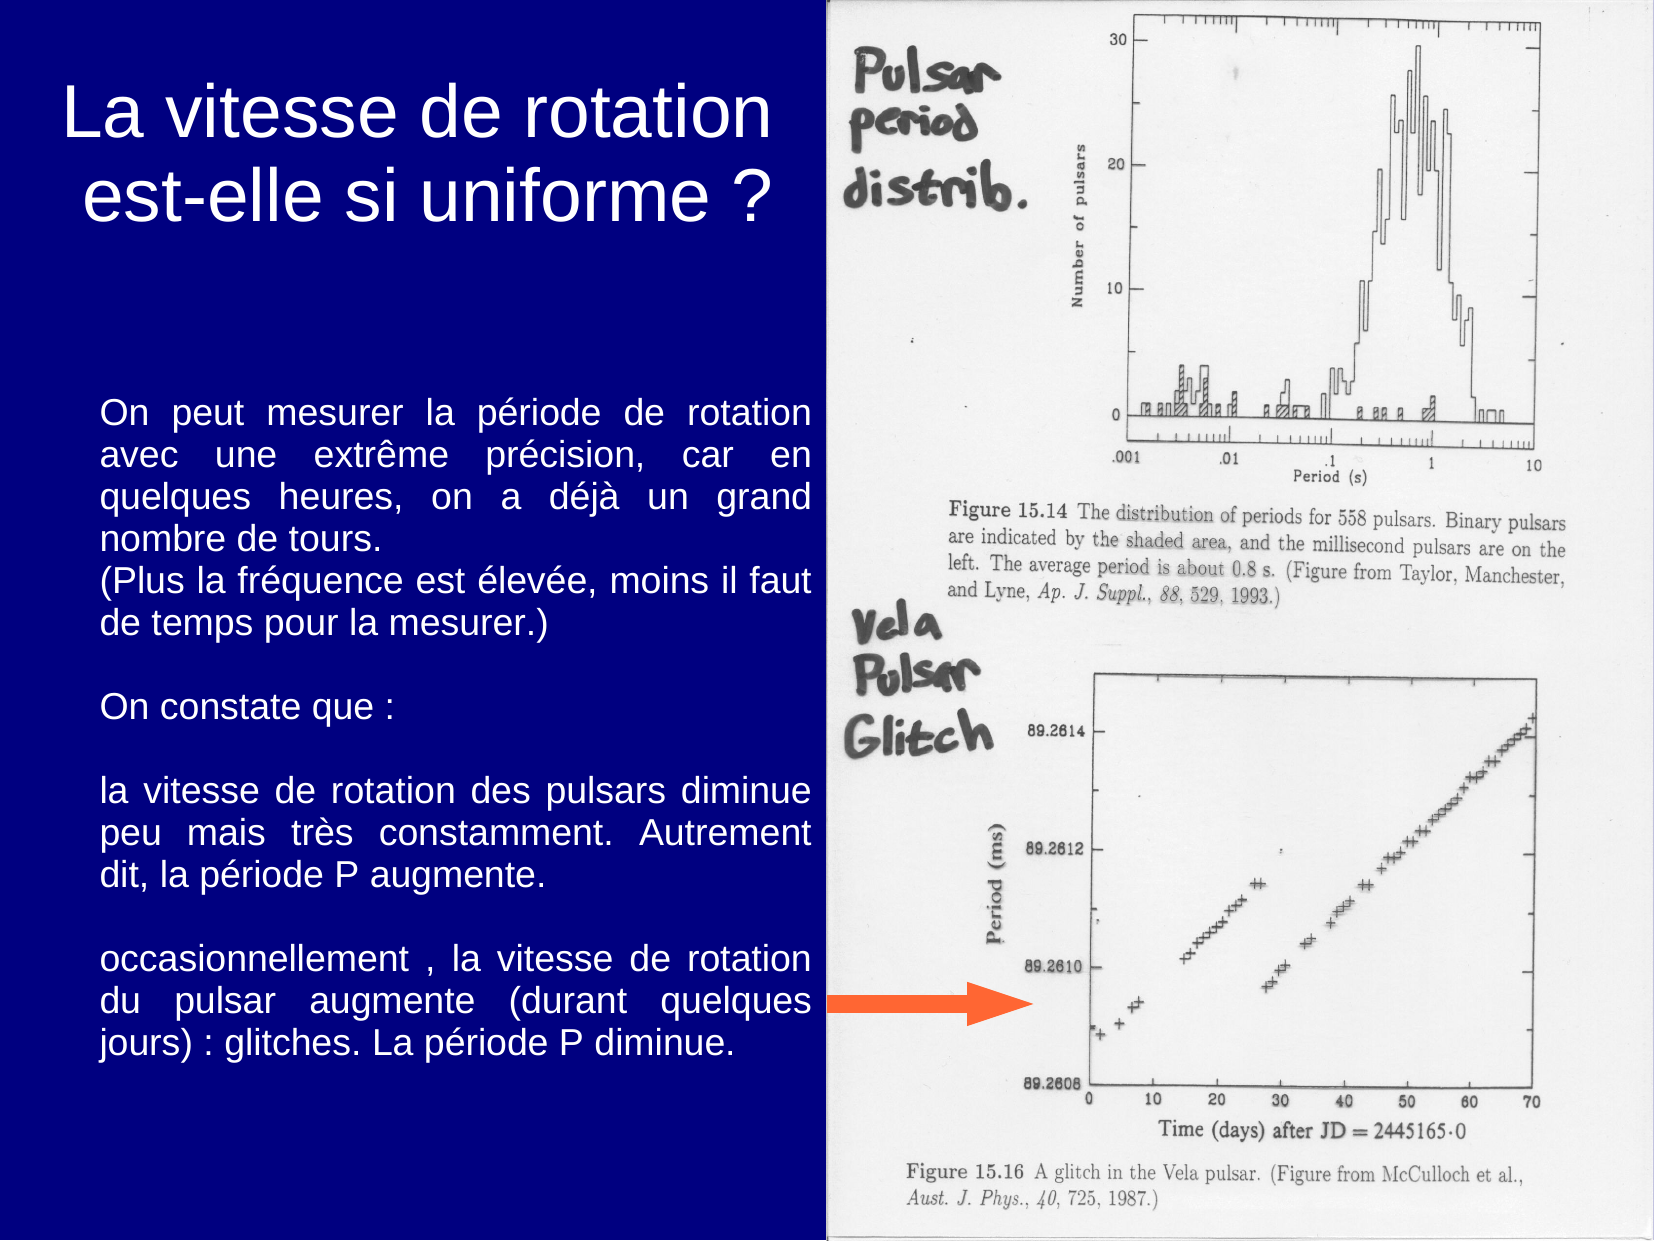

# La vitesse de rotation est-elle si uniforme ?
On peut mesurer la période de rotation avec une extrême précision, car en quelques heures, on a déjà un grand nombre de tours.
(Plus la fréquence est élevée, moins il faut de temps pour la mesurer.)
On constate que :
la vitesse de rotation des pulsars diminue peu mais très constamment. Autrement dit, la période P augmente.
occasionnellement , la vitesse de rotation du pulsar augmente (durant quelques jours) : glitches. La période P diminue.